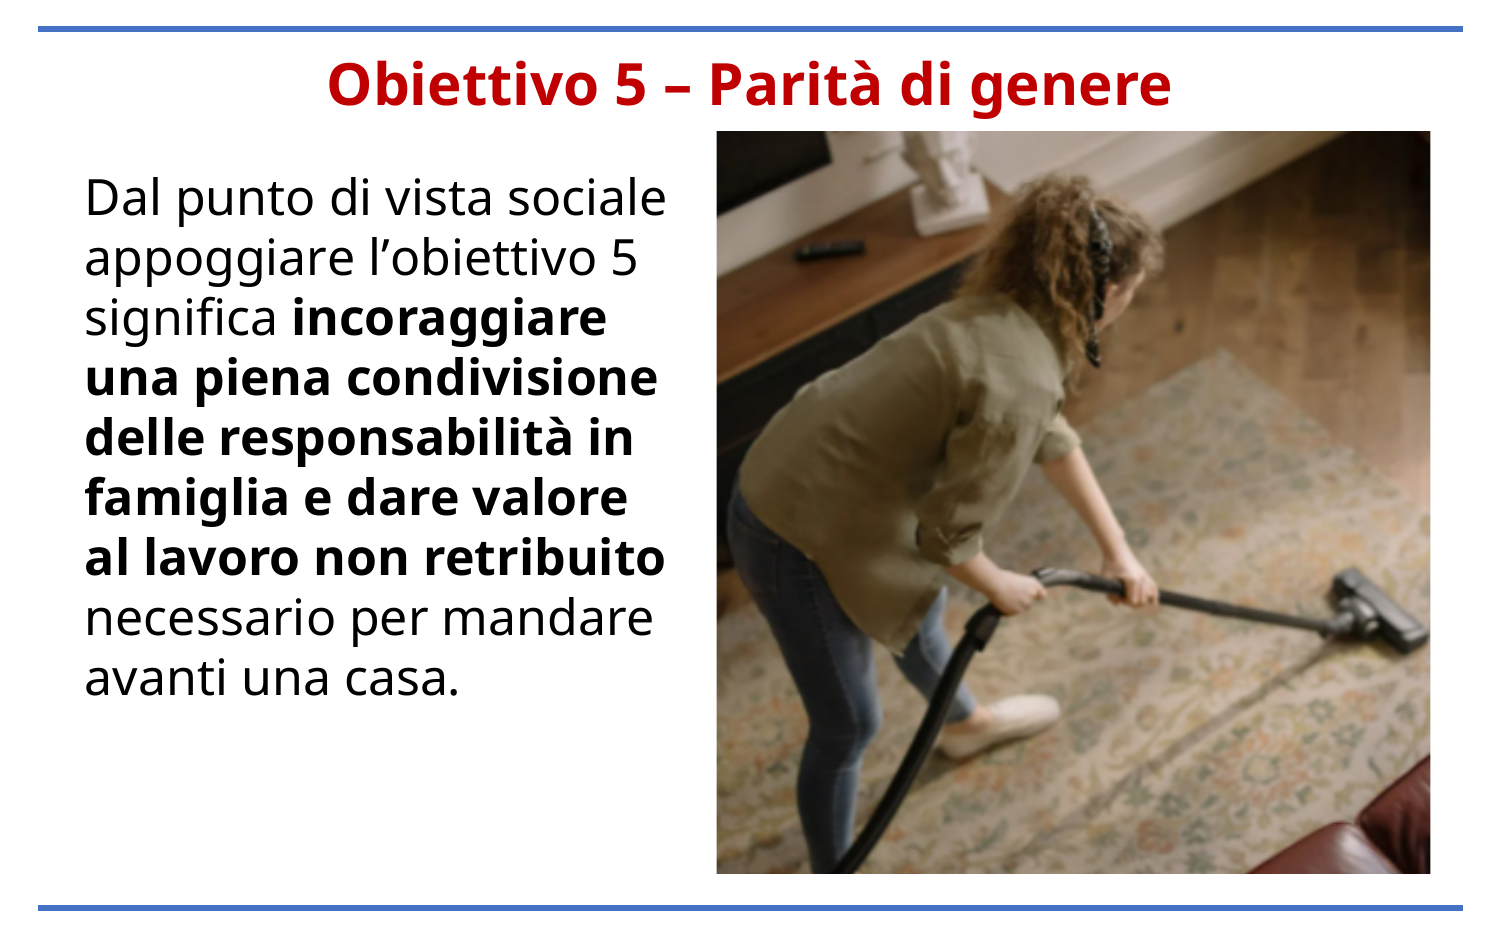

# Obiettivo 5 – Parità di genere
Dal punto di vista sociale appoggiare l’obiettivo 5 significa incoraggiare una piena condivisione delle responsabilità in famiglia e dare valore al lavoro non retribuito necessario per mandare avanti una casa.